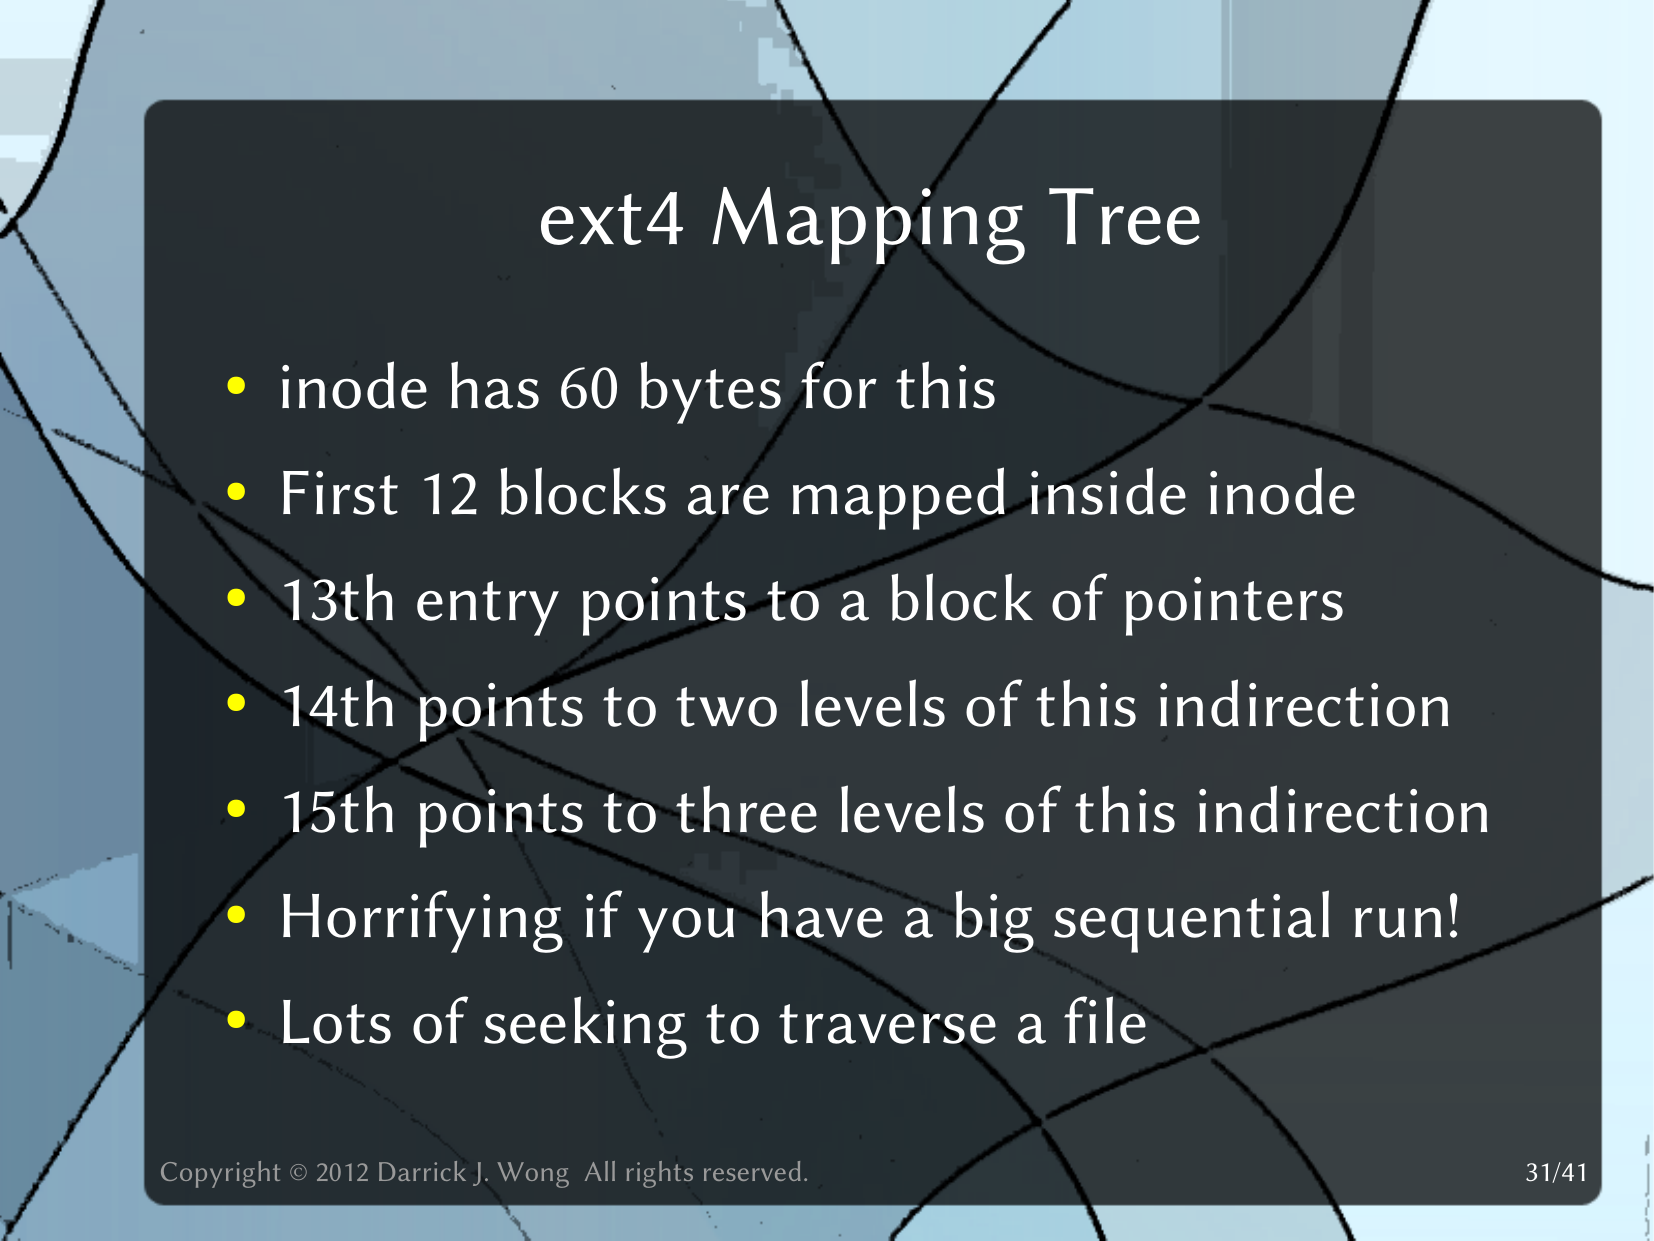

# ext4 Mapping Tree
inode has 60 bytes for this
First 12 blocks are mapped inside inode
13th entry points to a block of pointers
14th points to two levels of this indirection
15th points to three levels of this indirection
Horrifying if you have a big sequential run!
Lots of seeking to traverse a file
31